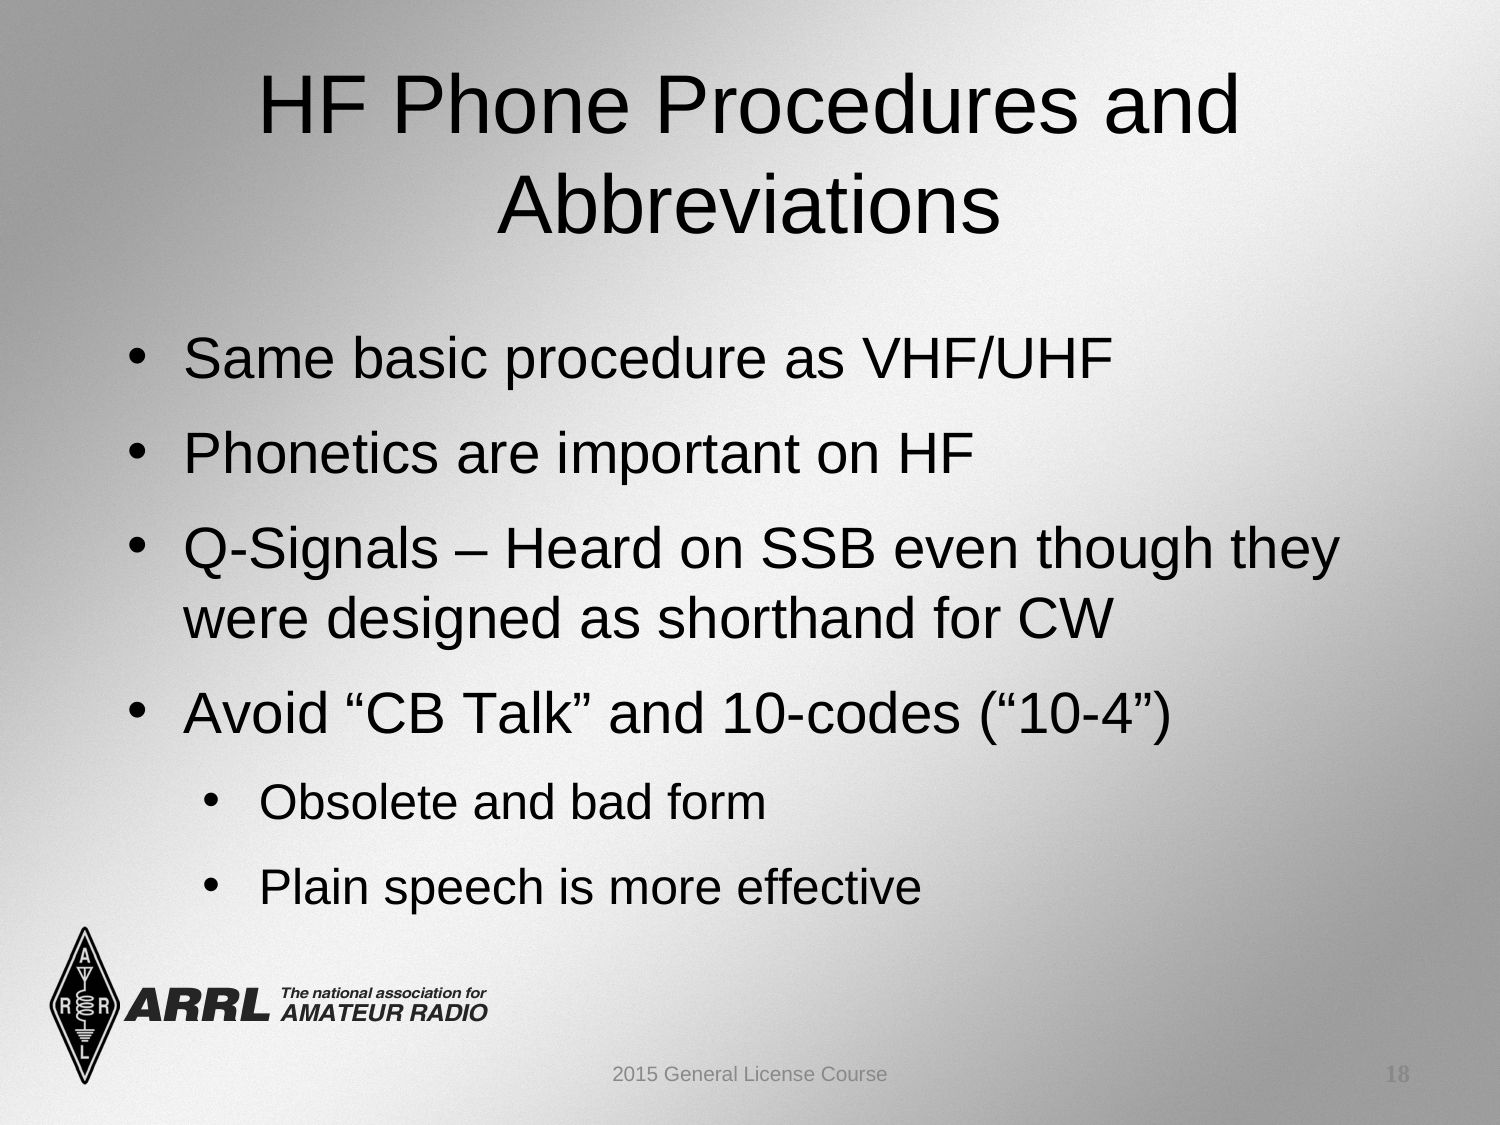

HF Phone Procedures and Abbreviations
Same basic procedure as VHF/UHF
Phonetics are important on HF
Q-Signals – Heard on SSB even though they were designed as shorthand for CW
Avoid “CB Talk” and 10-codes (“10-4”)
Obsolete and bad form
Plain speech is more effective
2015 General License Course